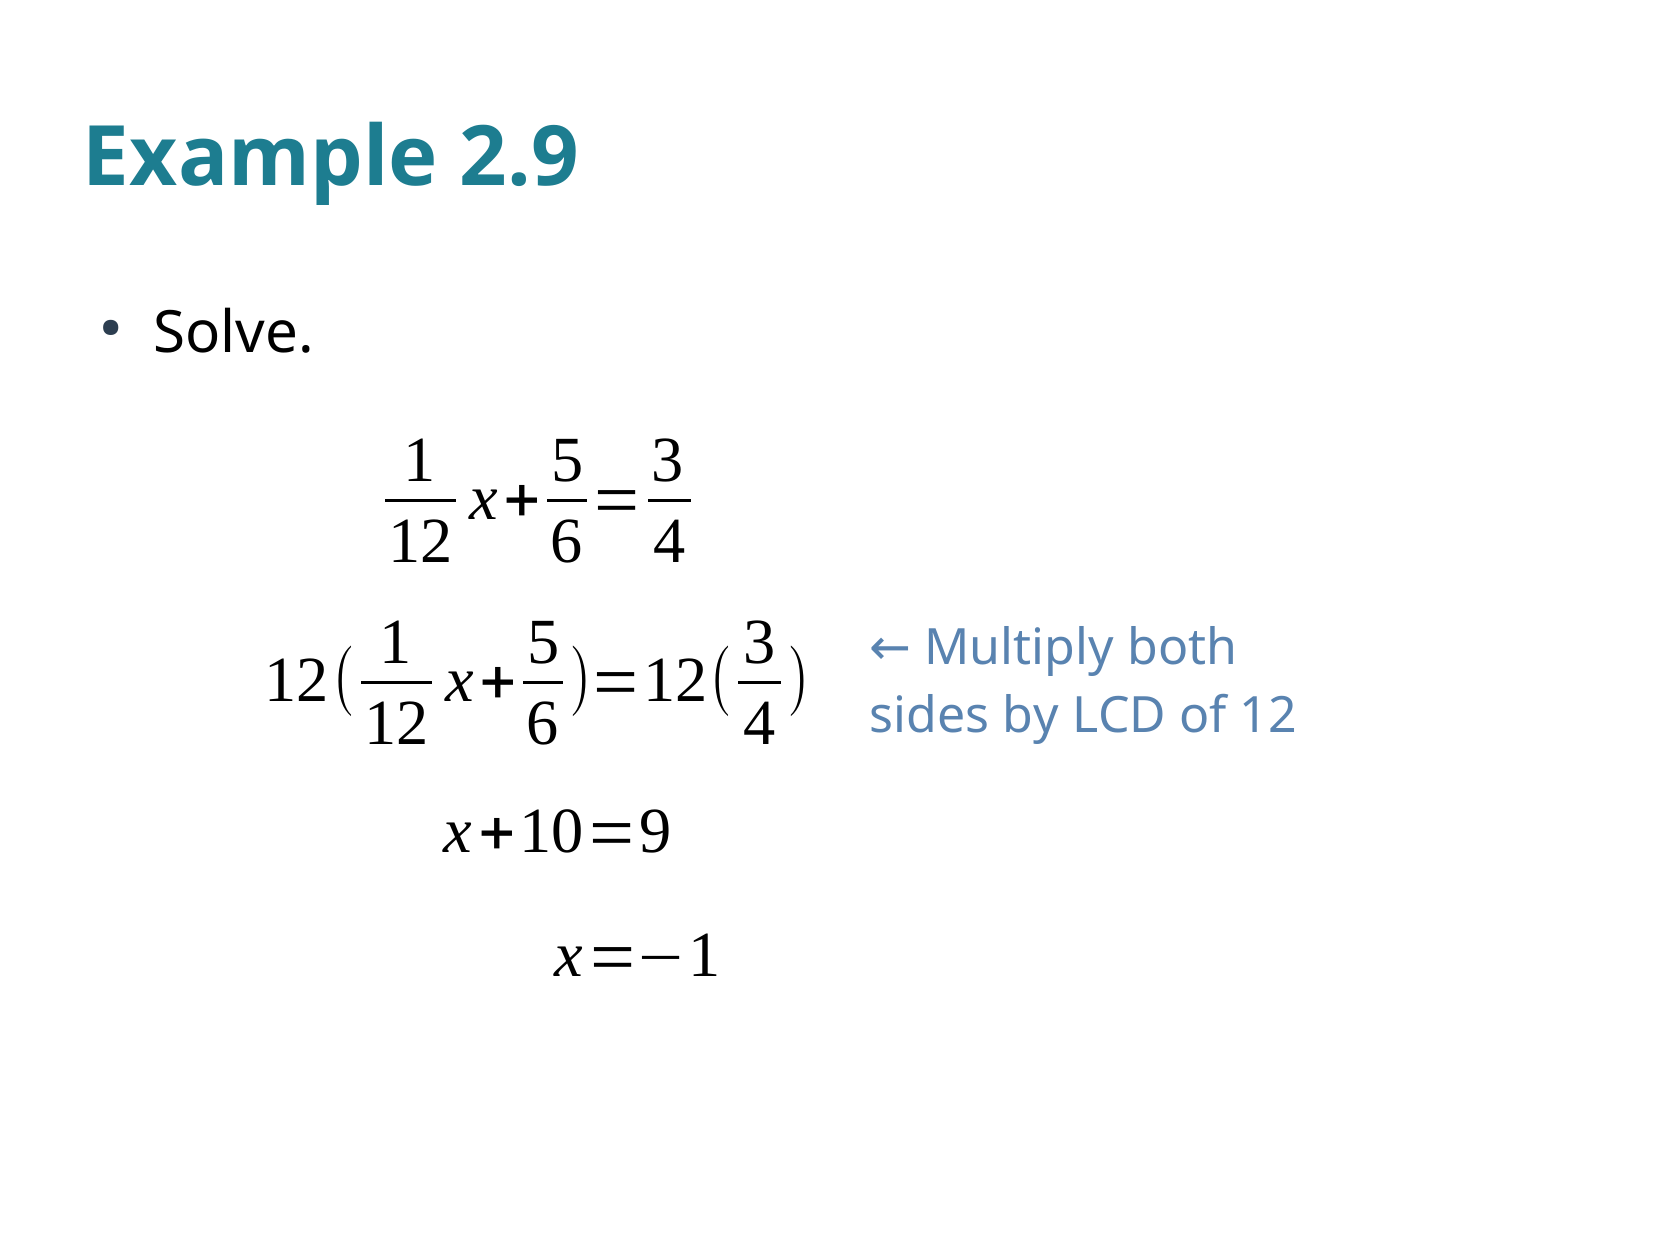

# Example 2.9
Solve.
← Multiply both sides by LCD of 12